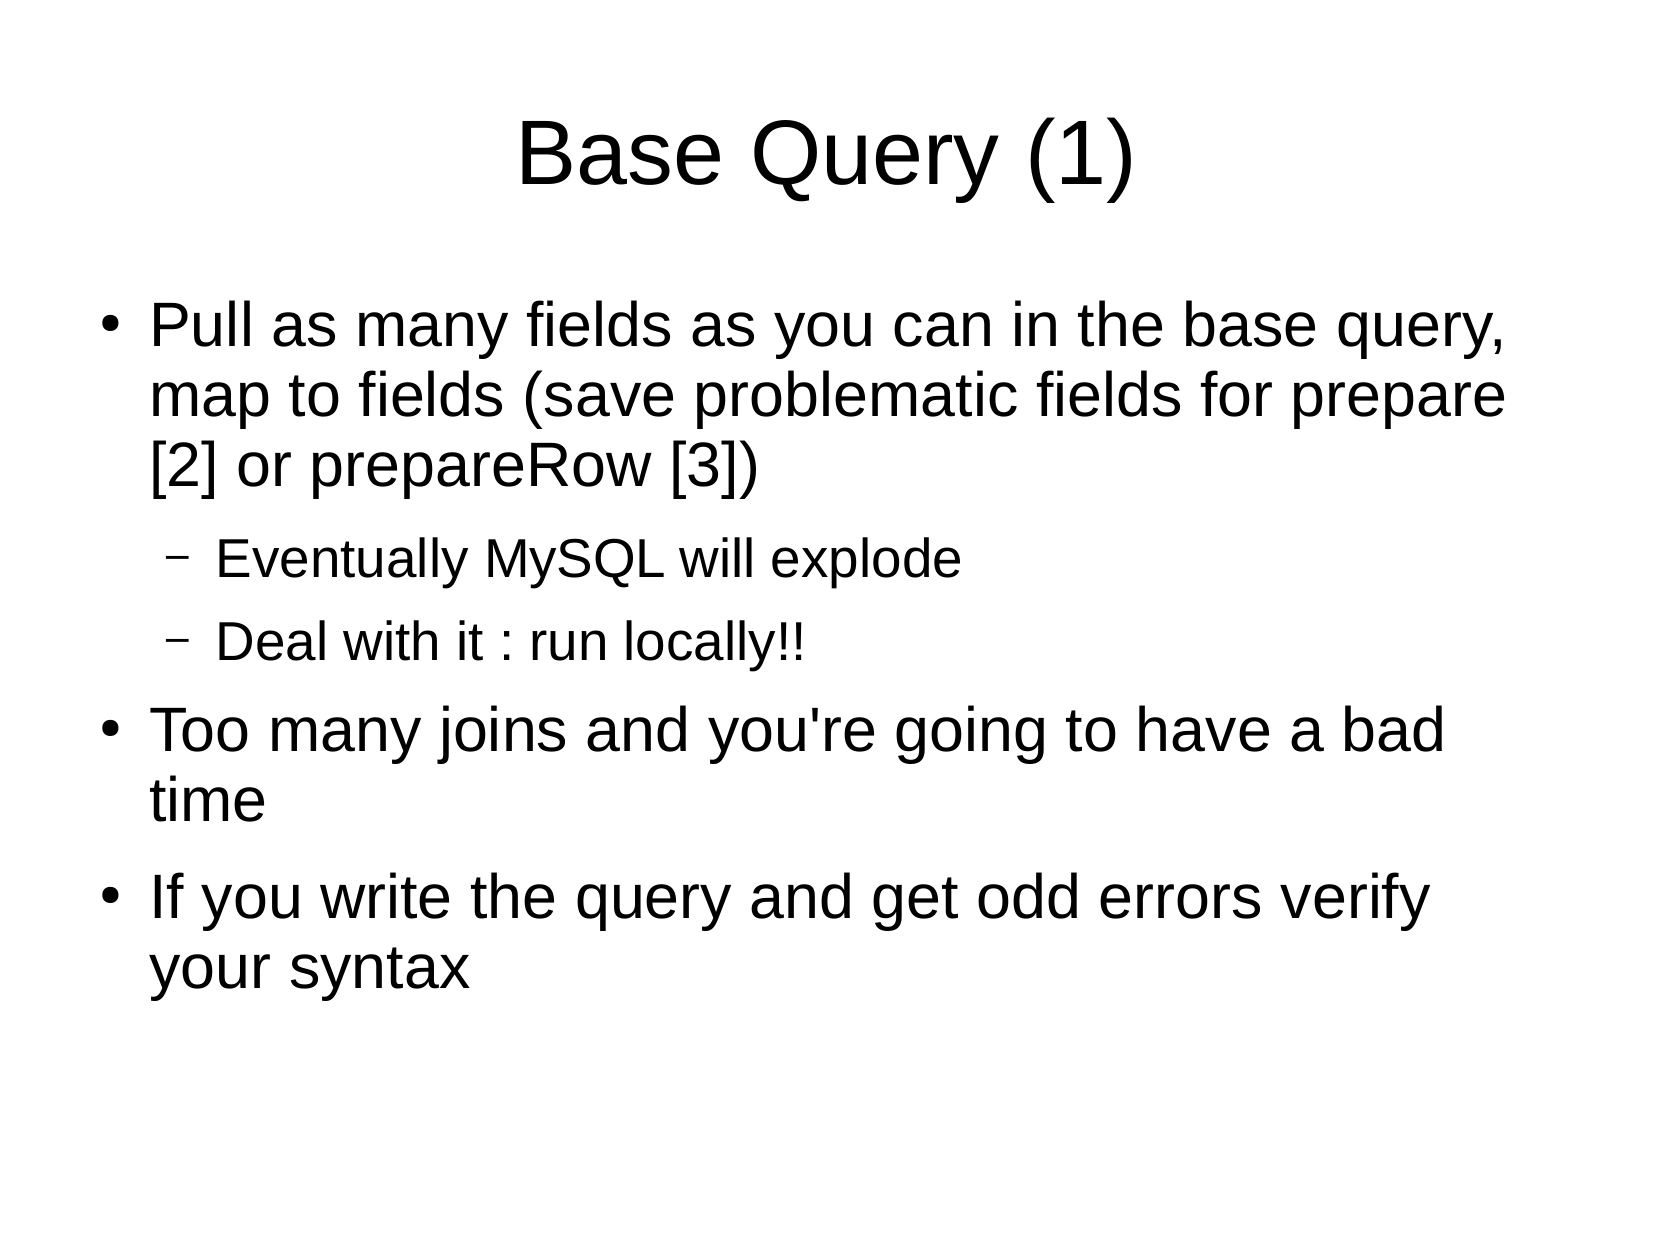

# Base Query (1)
Pull as many fields as you can in the base query, map to fields (save problematic fields for prepare [2] or prepareRow [3])
Eventually MySQL will explode
Deal with it : run locally!!
Too many joins and you're going to have a bad time
If you write the query and get odd errors verify your syntax